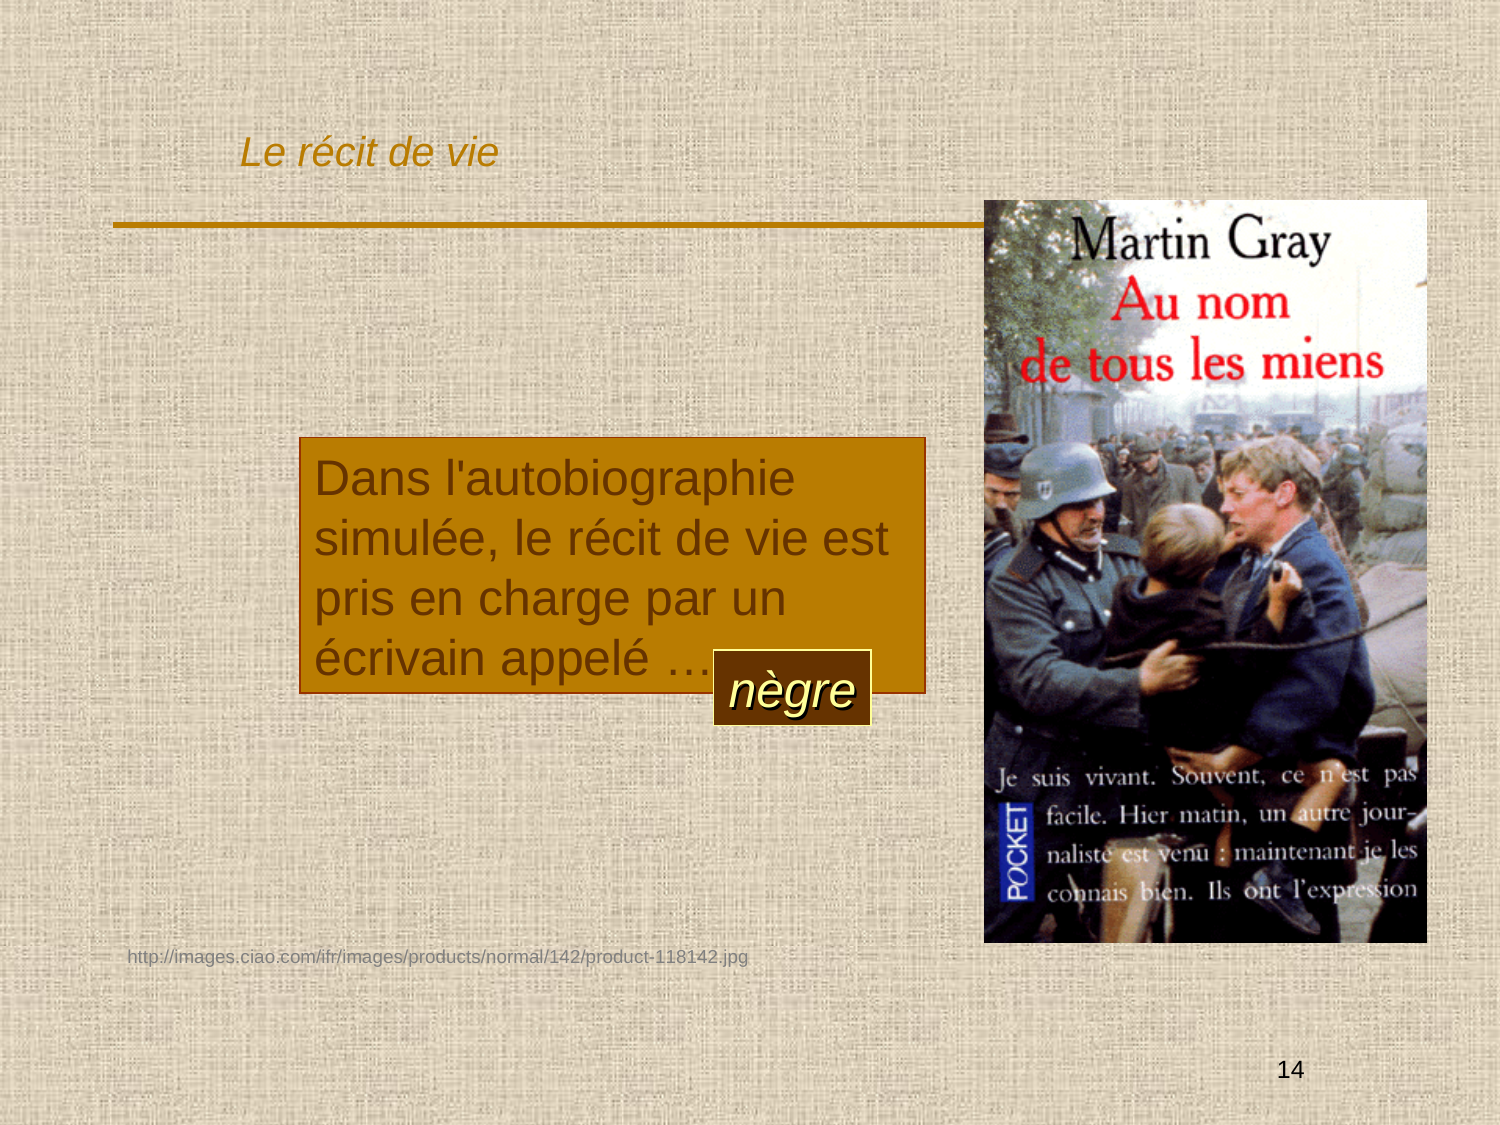

Le récit de vie
Dans l'autobiographie simulée, le récit de vie est pris en charge par un écrivain appelé …
nègre
http://images.ciao.com/ifr/images/products/normal/142/product-118142.jpg
14